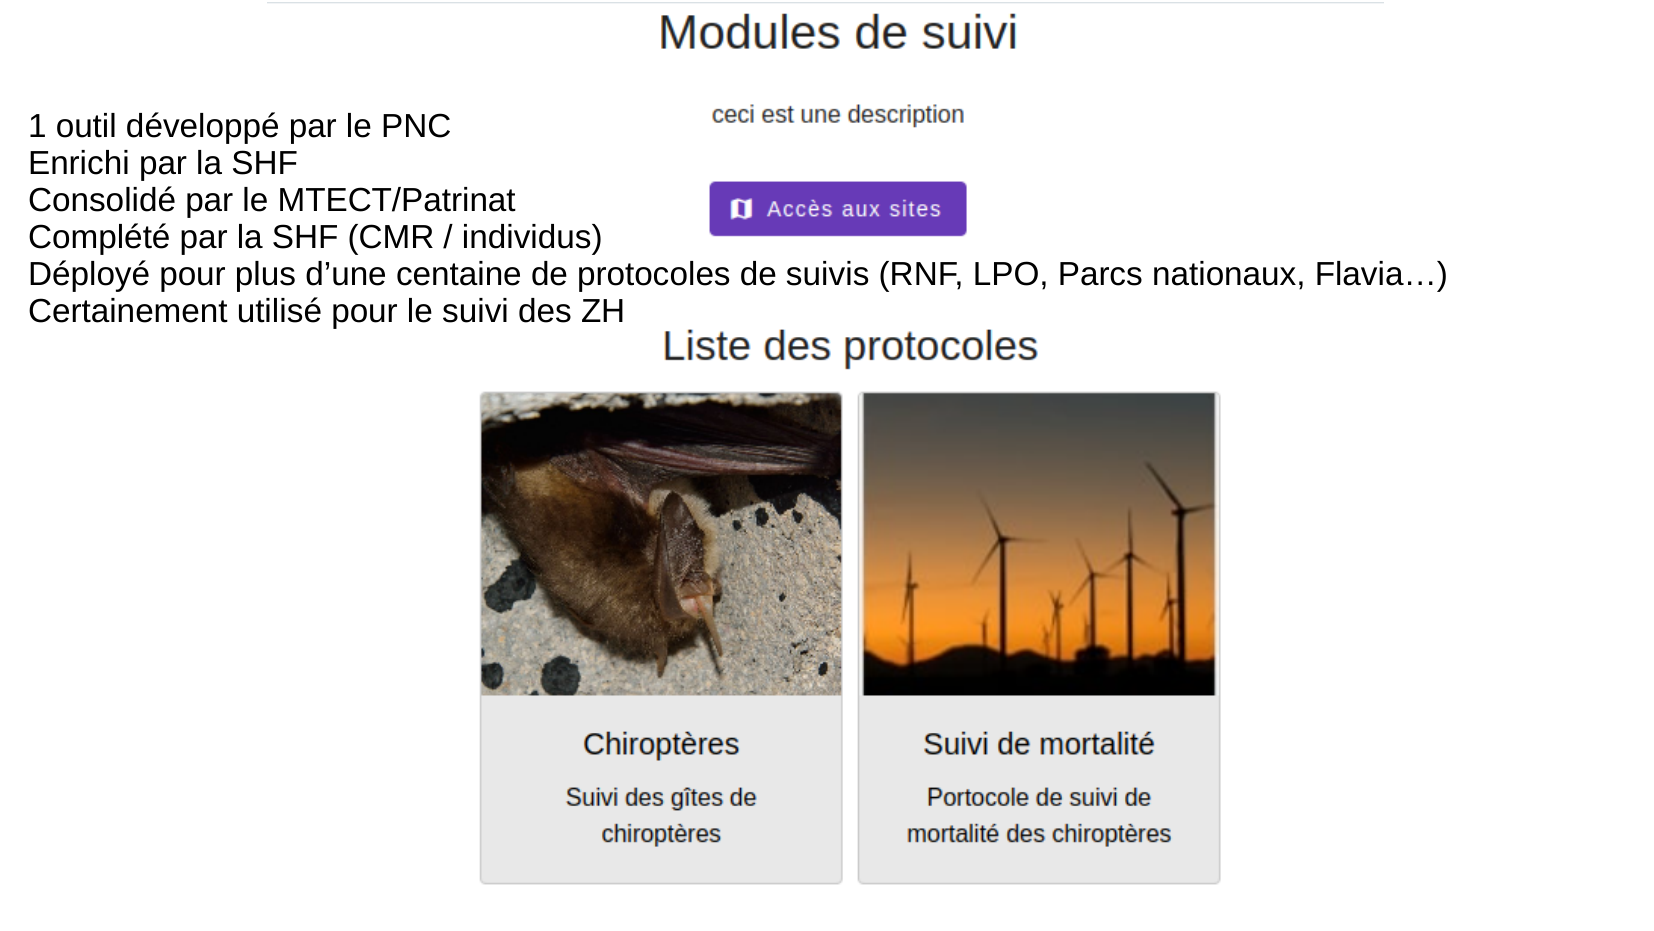

1 outil développé par le PNC
Enrichi par la SHF
Consolidé par le MTECT/Patrinat
Complété par la SHF (CMR / individus)
Déployé pour plus d’une centaine de protocoles de suivis (RNF, LPO, Parcs nationaux, Flavia…)
Certainement utilisé pour le suivi des ZH